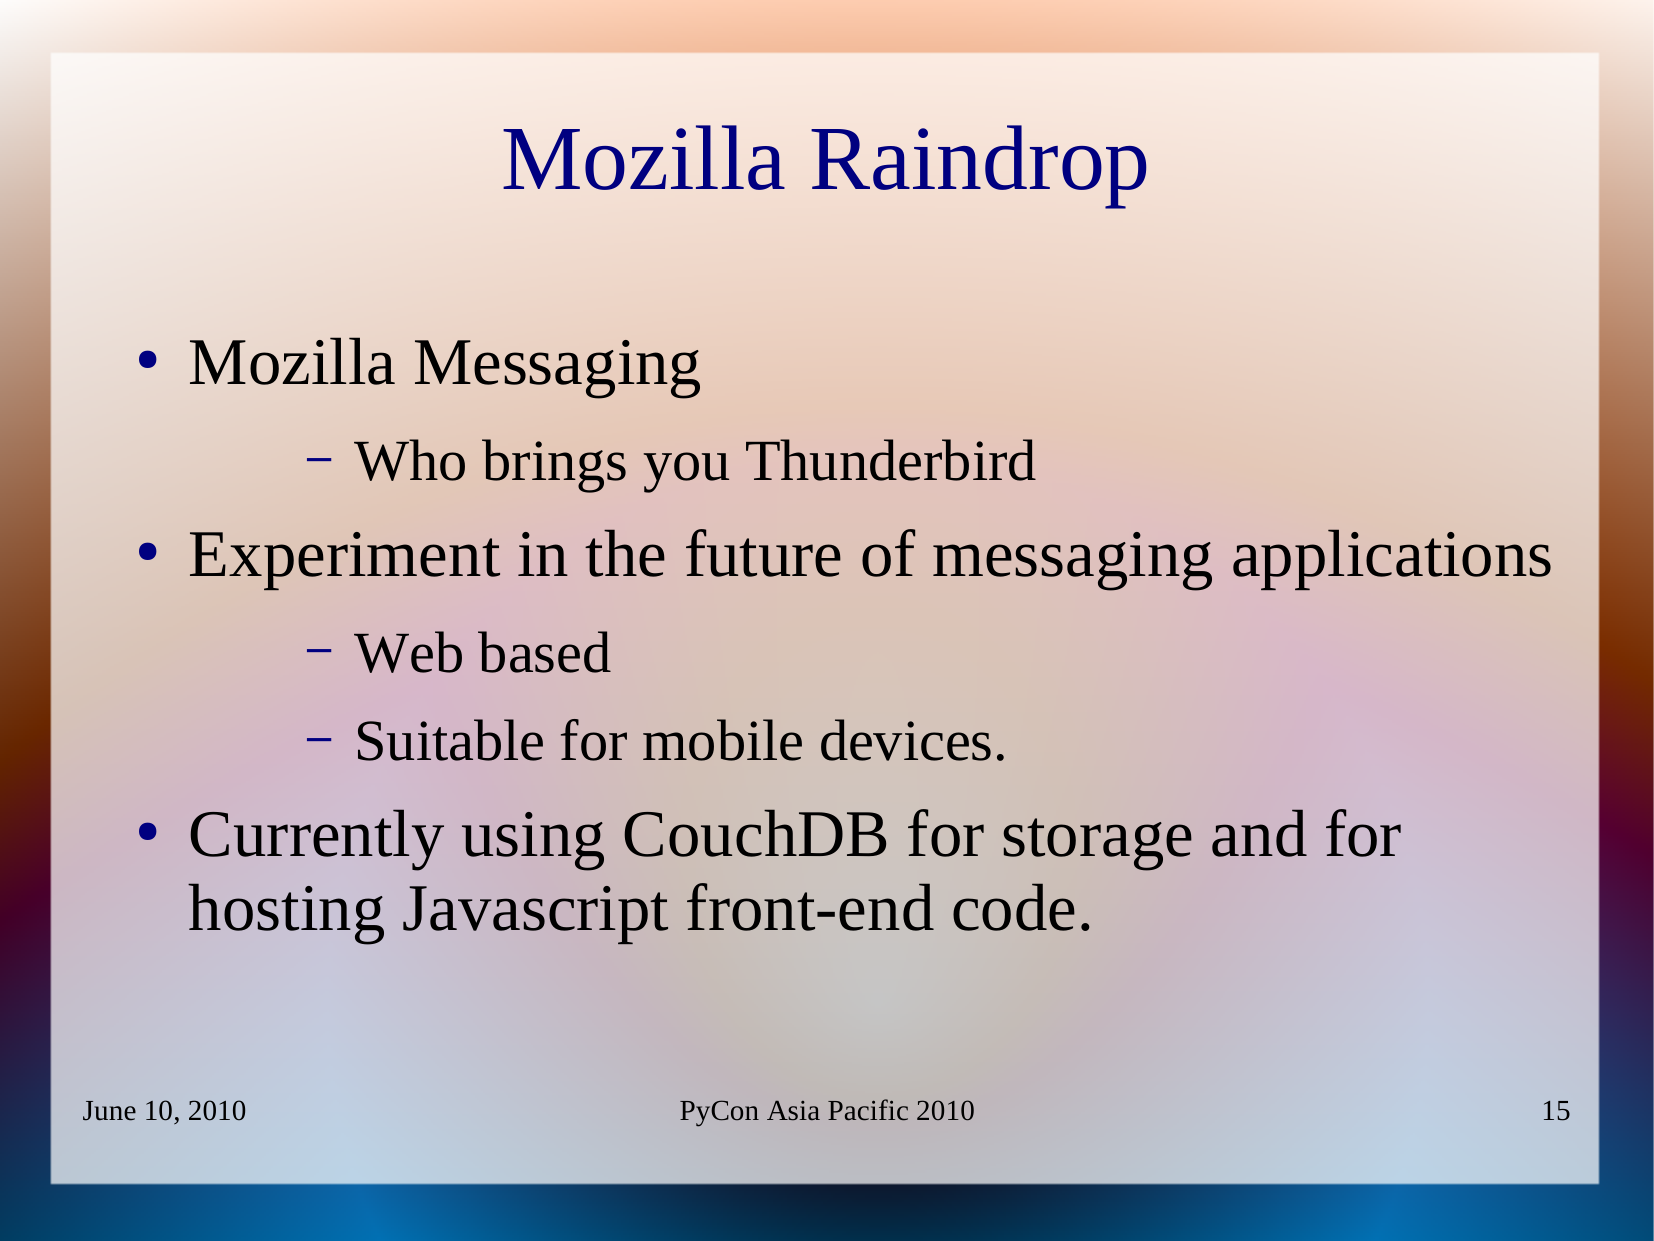

# Mozilla Raindrop
Mozilla Messaging
Who brings you Thunderbird
Experiment in the future of messaging applications
Web based
Suitable for mobile devices.
Currently using CouchDB for storage and for hosting Javascript front-end code.
June 10, 2010
PyCon Asia Pacific 2010
15